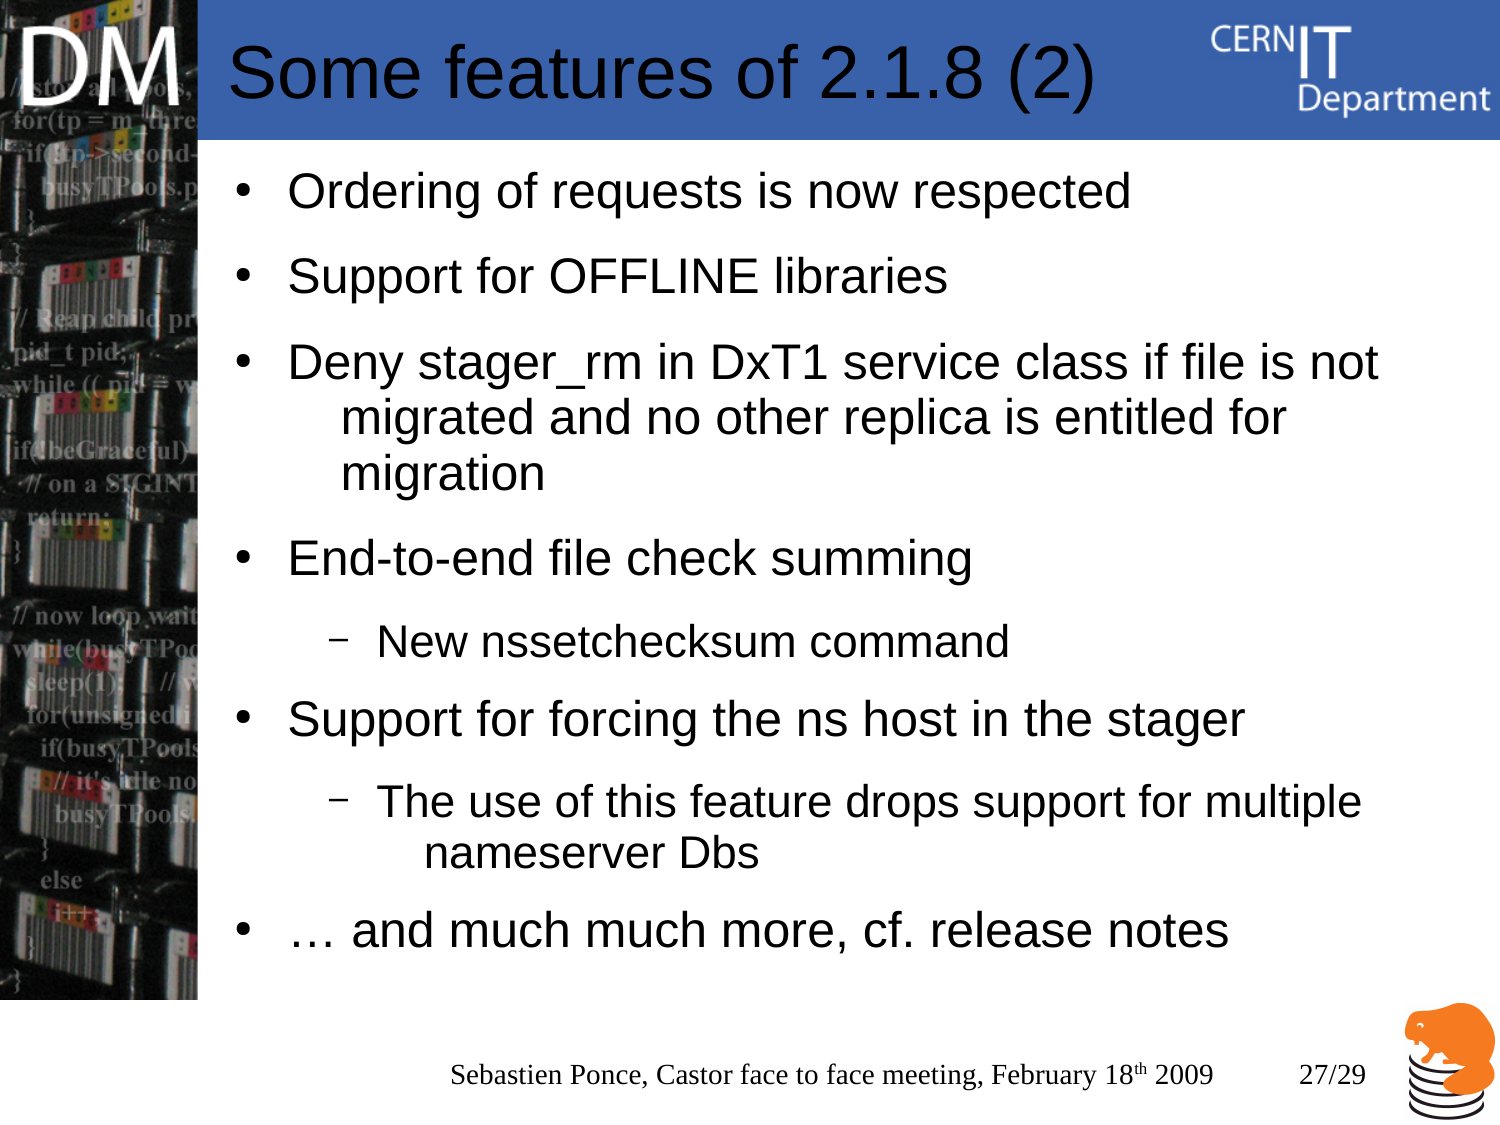

# Some features of 2.1.8 (2)
Ordering of requests is now respected
Support for OFFLINE libraries
Deny stager_rm in DxT1 service class if file is not migrated and no other replica is entitled for migration
End-to-end file check summing
New nssetchecksum command
Support for forcing the ns host in the stager
The use of this feature drops support for multiple nameserver Dbs
… and much much more, cf. release notes